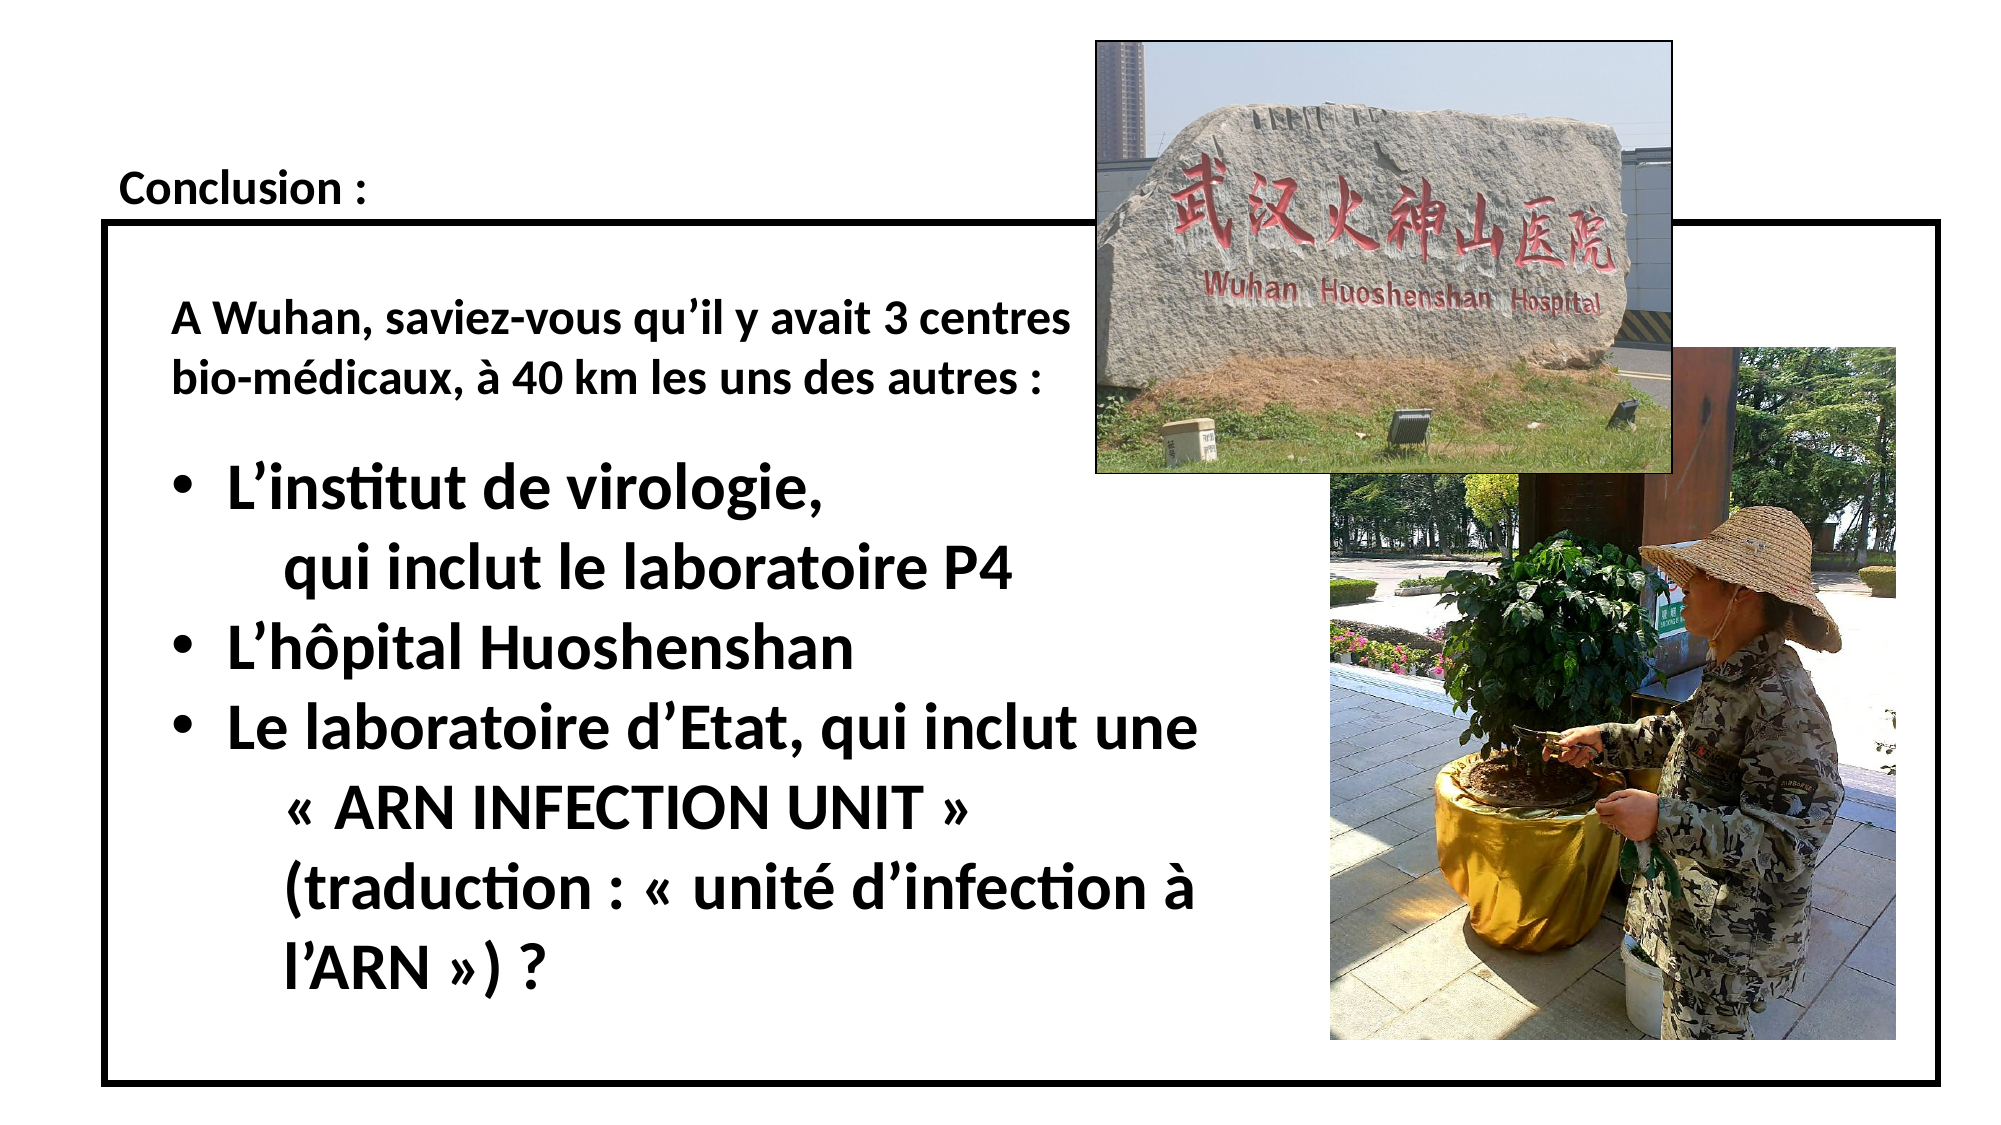

# Conclusion :
A Wuhan, saviez-vous qu’il y avait 3 centres
bio-médicaux, à 40 km les uns des autres :
L’institut de virologie,
qui inclut le laboratoire P4
L’hôpital Huoshenshan
Le laboratoire d’Etat, qui inclut une « ARN INFECTION UNIT » (traduction : « unité d’infection à l’ARN ») ?